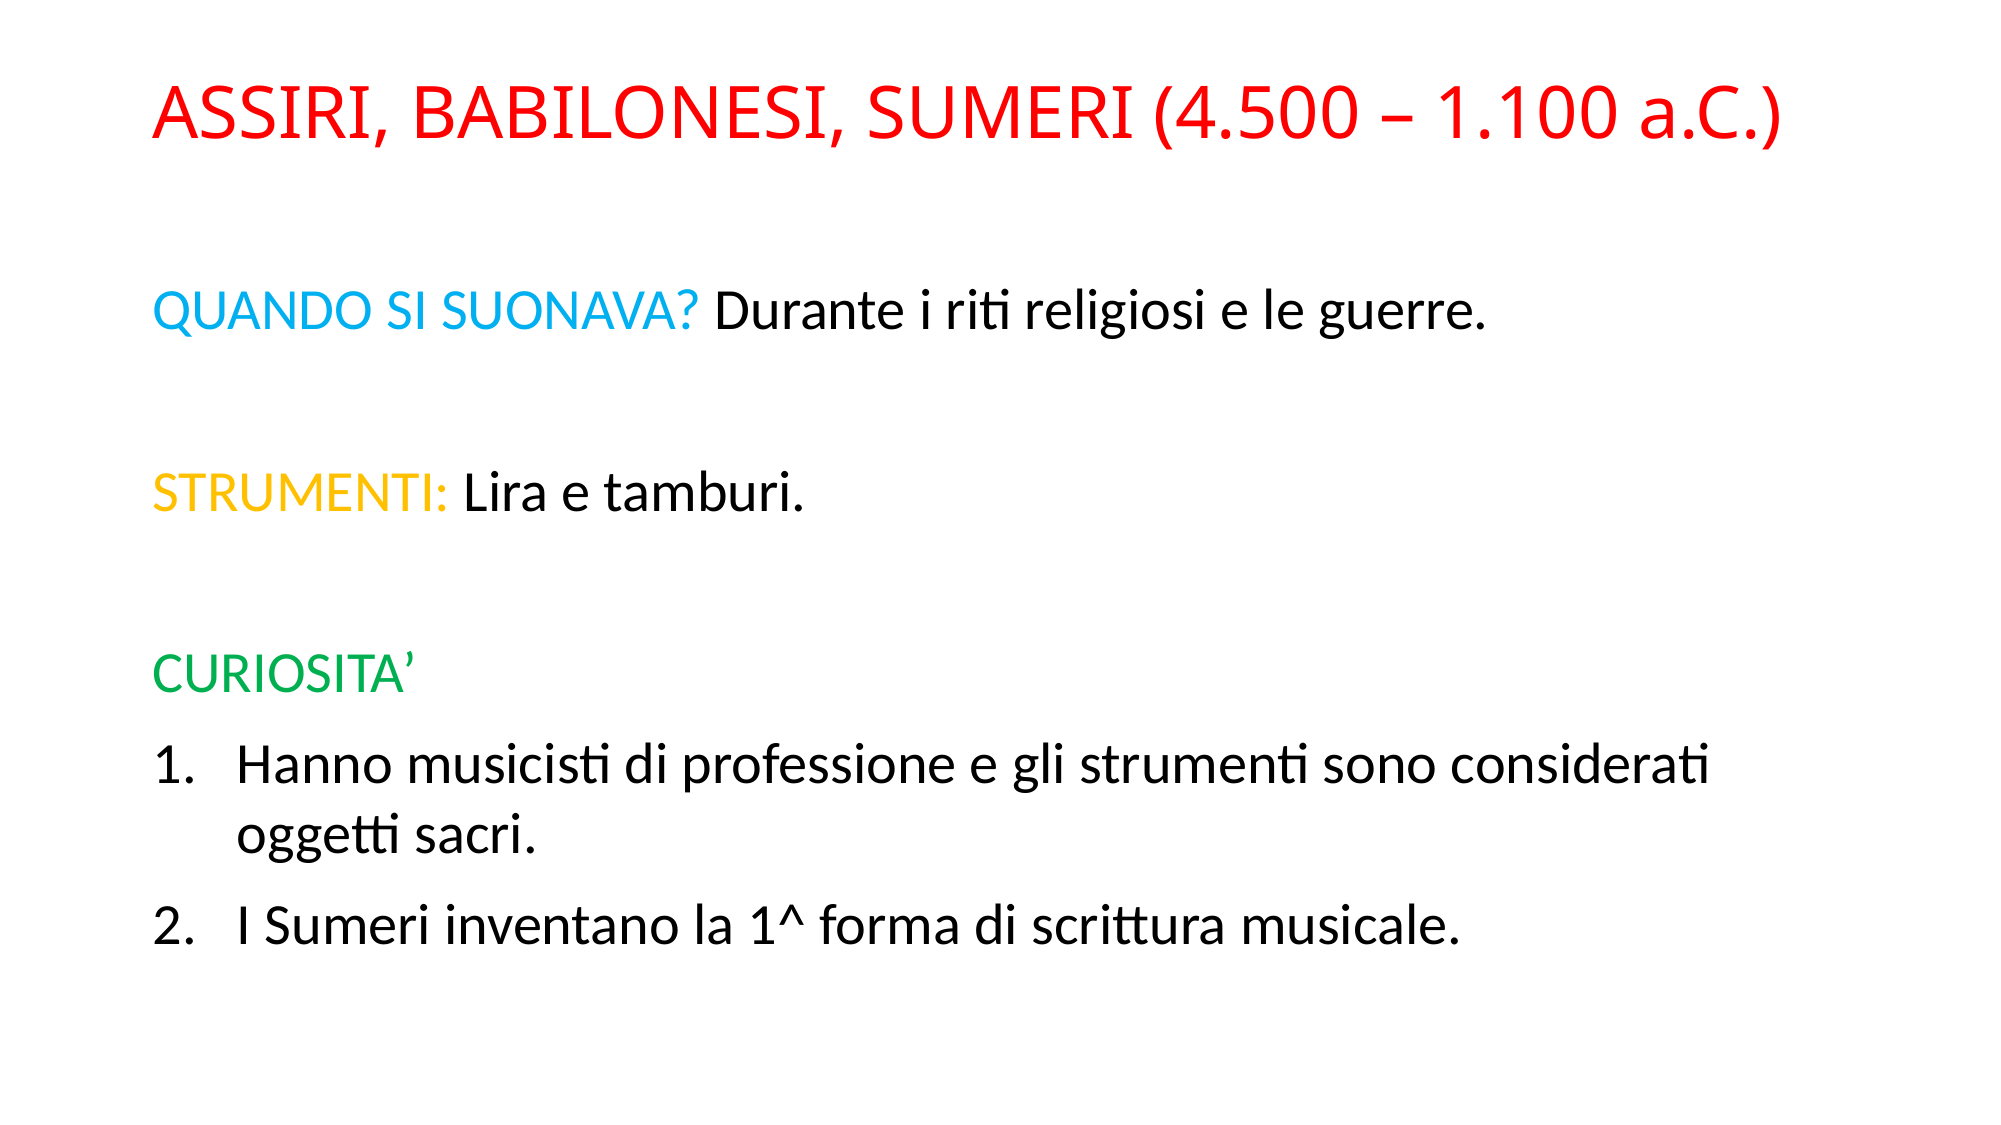

# ASSIRI, BABILONESI, SUMERI (4.500 – 1.100 a.C.)
QUANDO SI SUONAVA? Durante i riti religiosi e le guerre.
STRUMENTI: Lira e tamburi.
CURIOSITA’
Hanno musicisti di professione e gli strumenti sono considerati oggetti sacri.
I Sumeri inventano la 1^ forma di scrittura musicale.